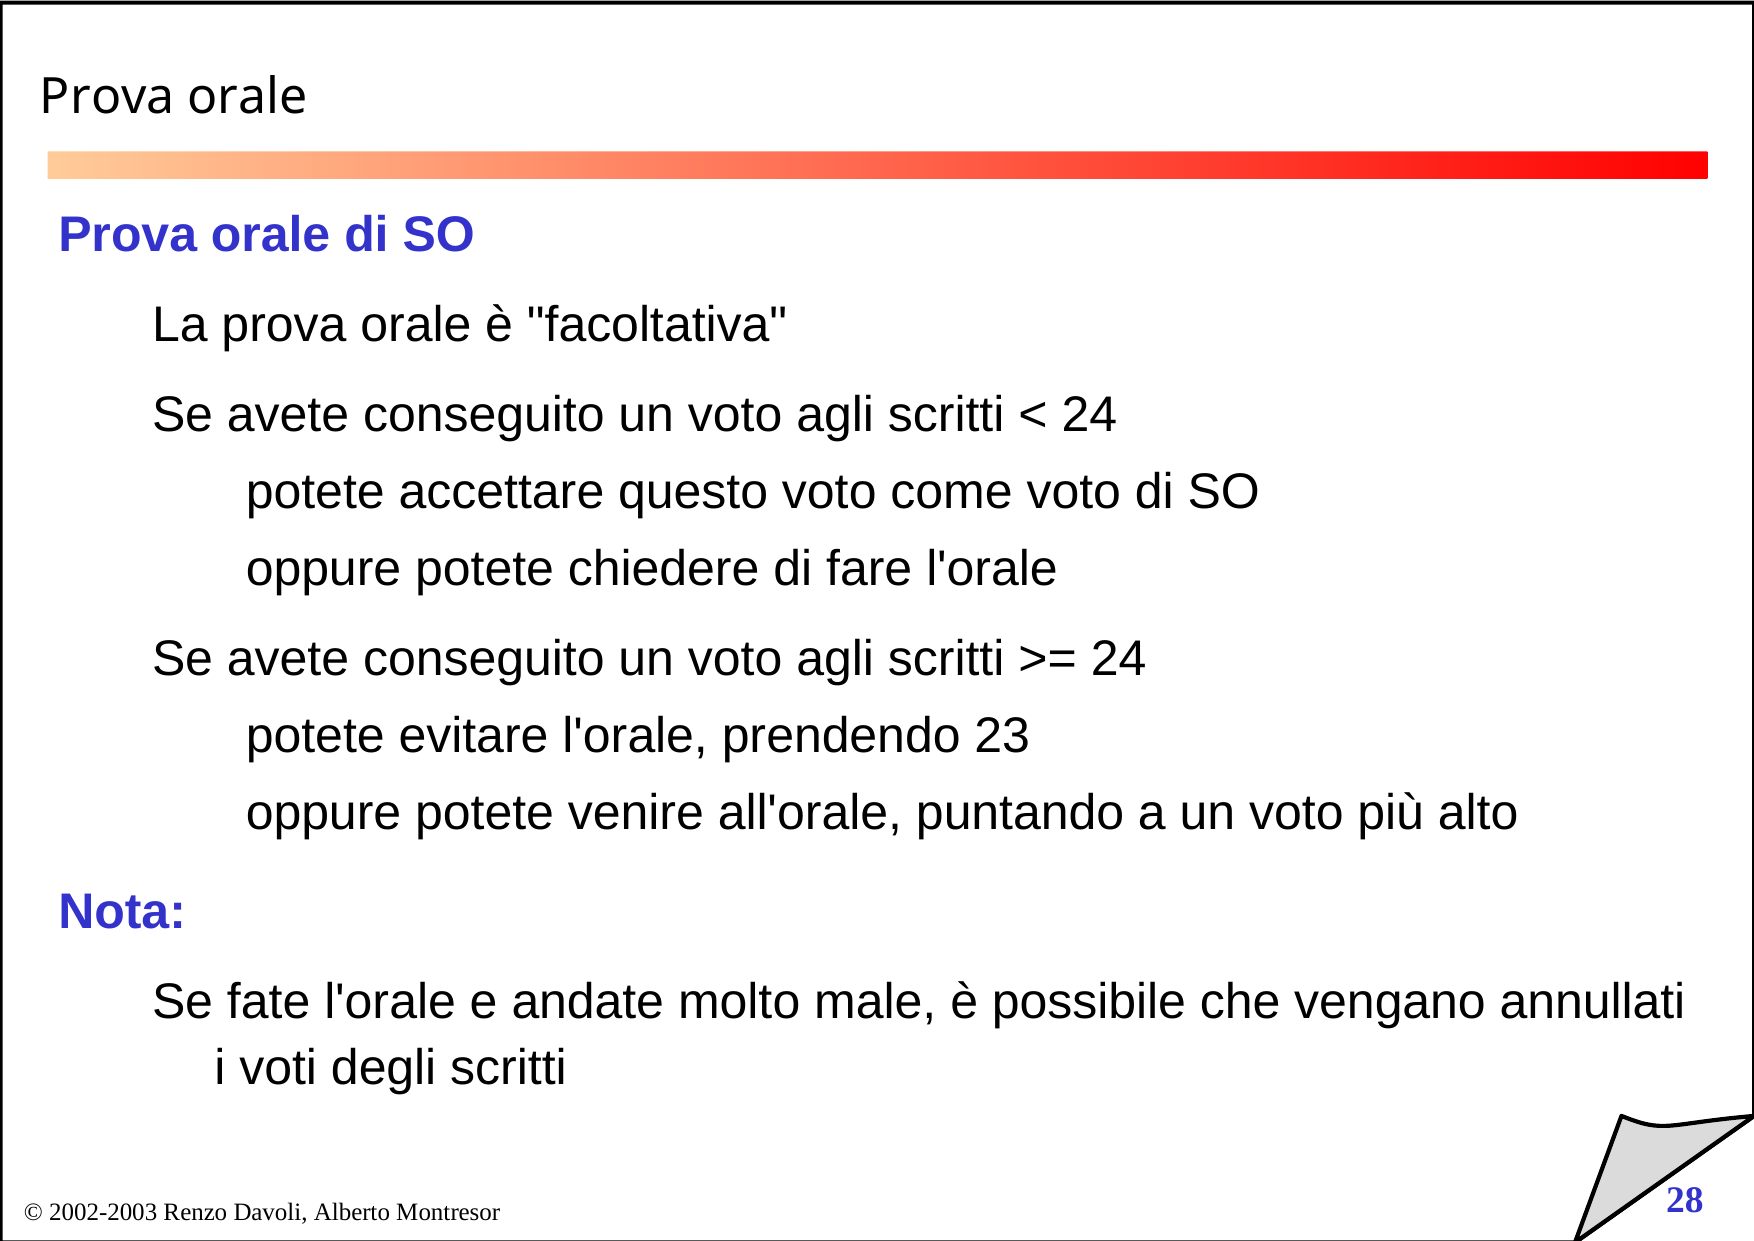

# Prova orale
Prova orale di SO
La prova orale è "facoltativa"
Se avete conseguito un voto agli scritti < 24
potete accettare questo voto come voto di SO
oppure potete chiedere di fare l'orale
Se avete conseguito un voto agli scritti >= 24
potete evitare l'orale, prendendo 23
oppure potete venire all'orale, puntando a un voto più alto
Nota:
Se fate l'orale e andate molto male, è possibile che vengano annullati i voti degli scritti